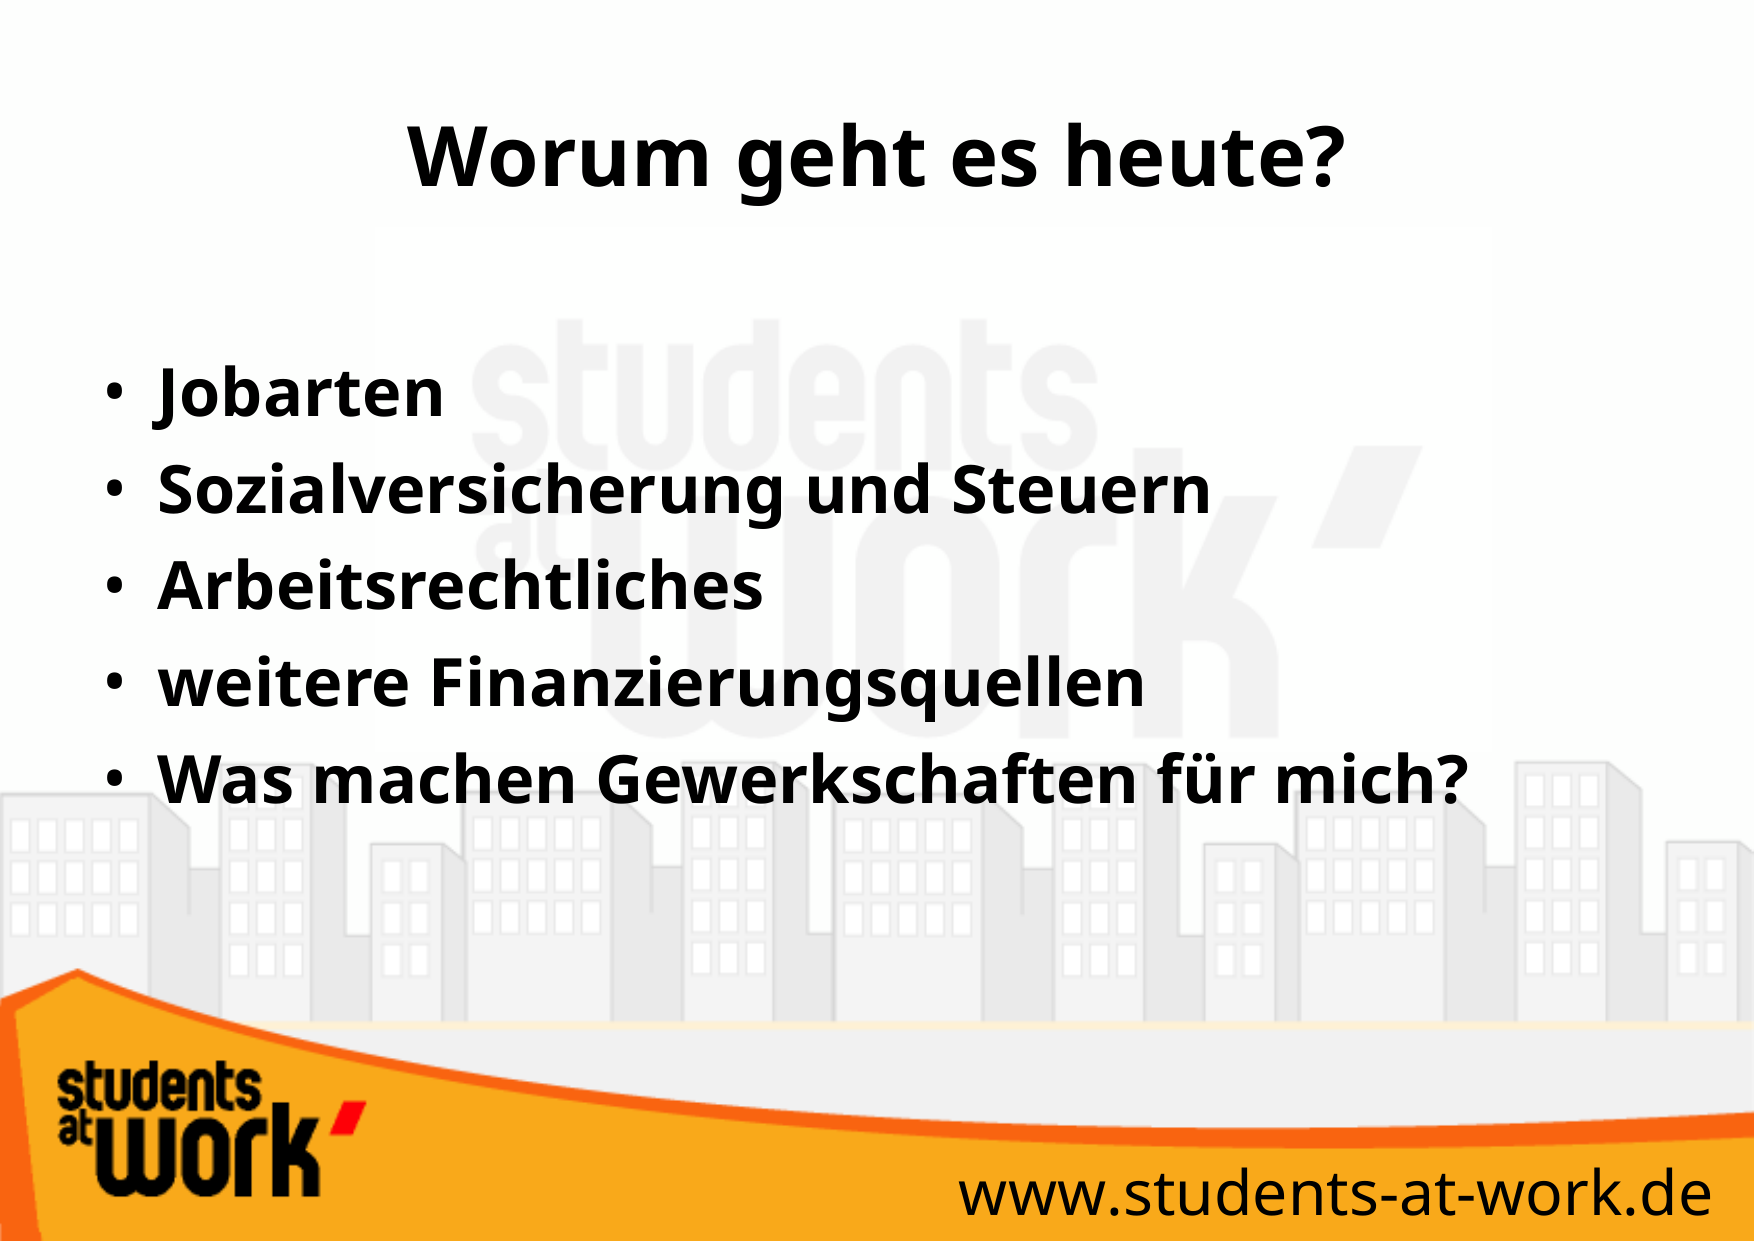

Worum geht es heute?
# Jobarten
Sozialversicherung und Steuern
Arbeitsrechtliches
weitere Finanzierungsquellen
Was machen Gewerkschaften für mich?
www.students-at-work.de